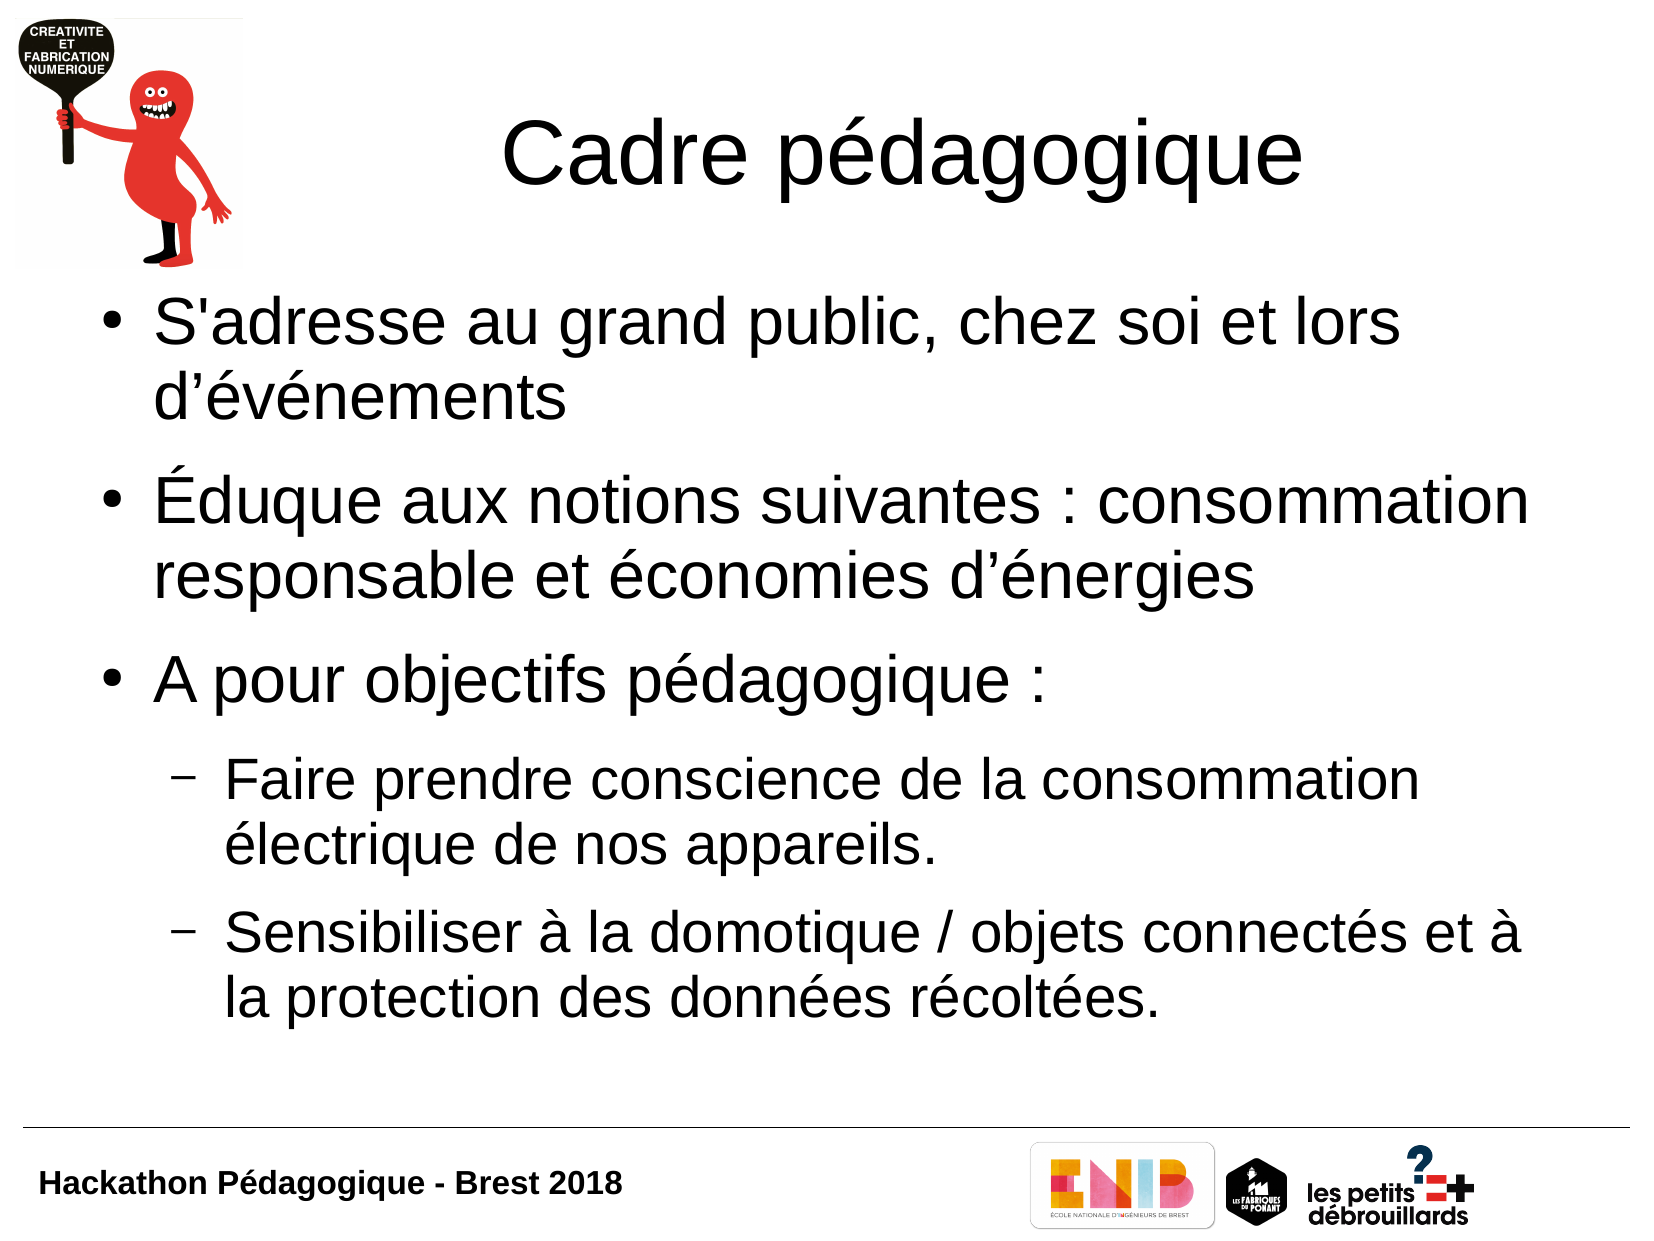

# Cadre pédagogique
S'adresse au grand public, chez soi et lors d’événements
Éduque aux notions suivantes : consommation responsable et économies d’énergies
A pour objectifs pédagogique :
Faire prendre conscience de la consommation électrique de nos appareils.
Sensibiliser à la domotique / objets connectés et à la protection des données récoltées.
Hackathon Pédagogique - Brest 2018